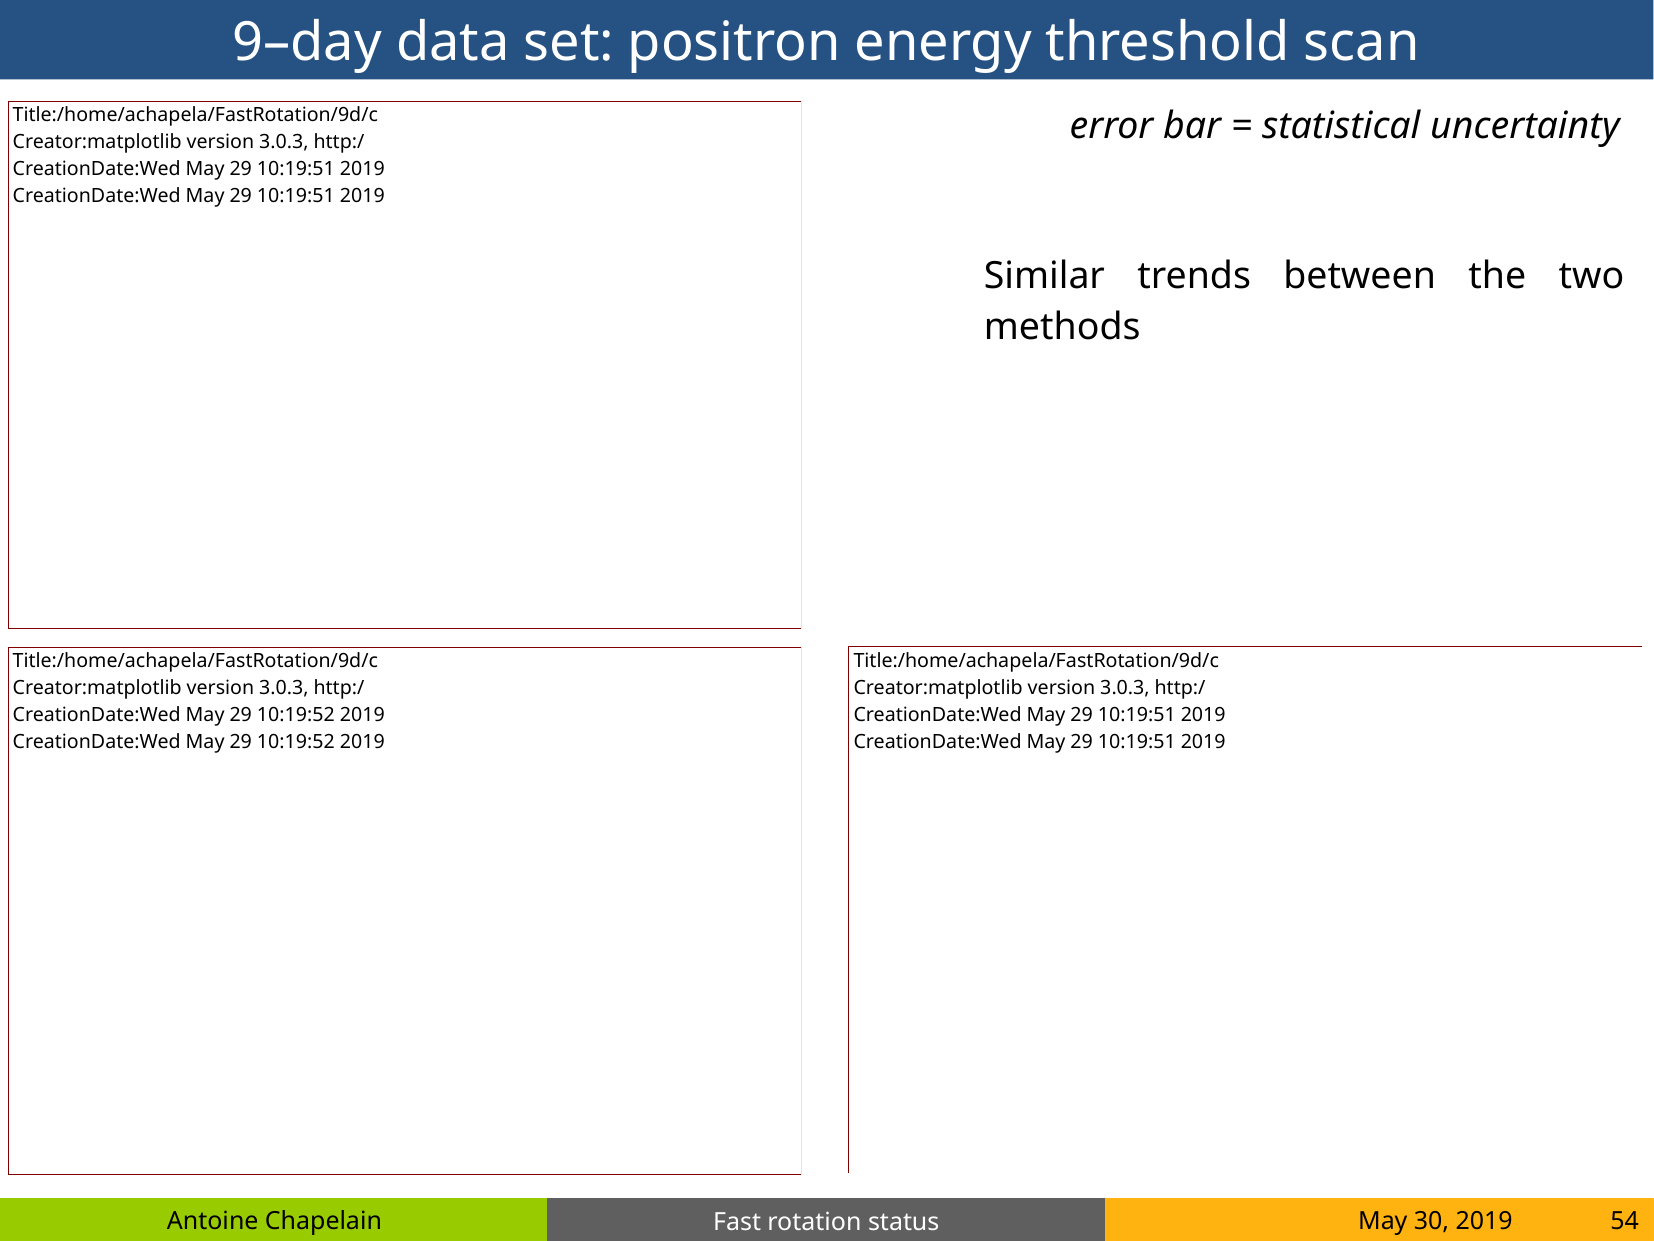

# 9–day data set: positron energy threshold scan
error bar = statistical uncertainty
Similar trends between the two methods